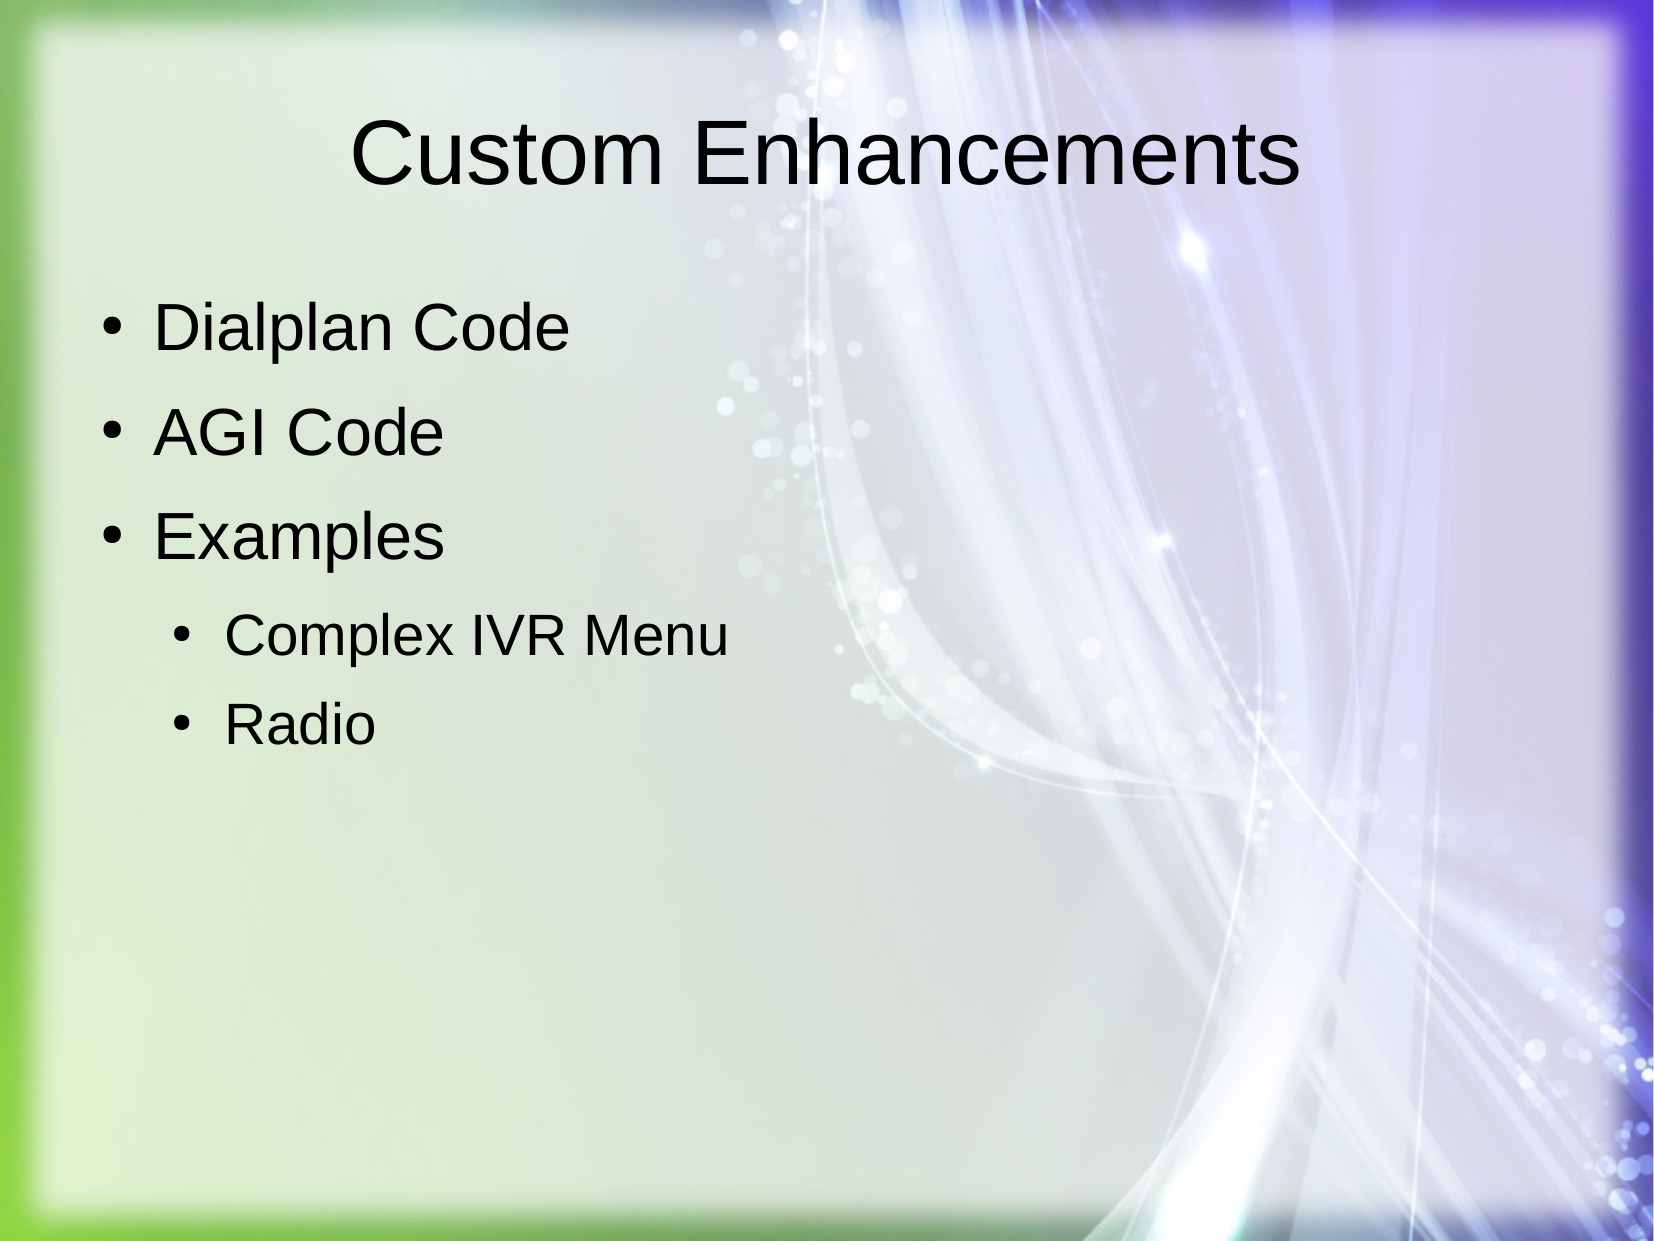

# Custom Enhancements
Dialplan Code
AGI Code
Examples
Complex IVR Menu
Radio